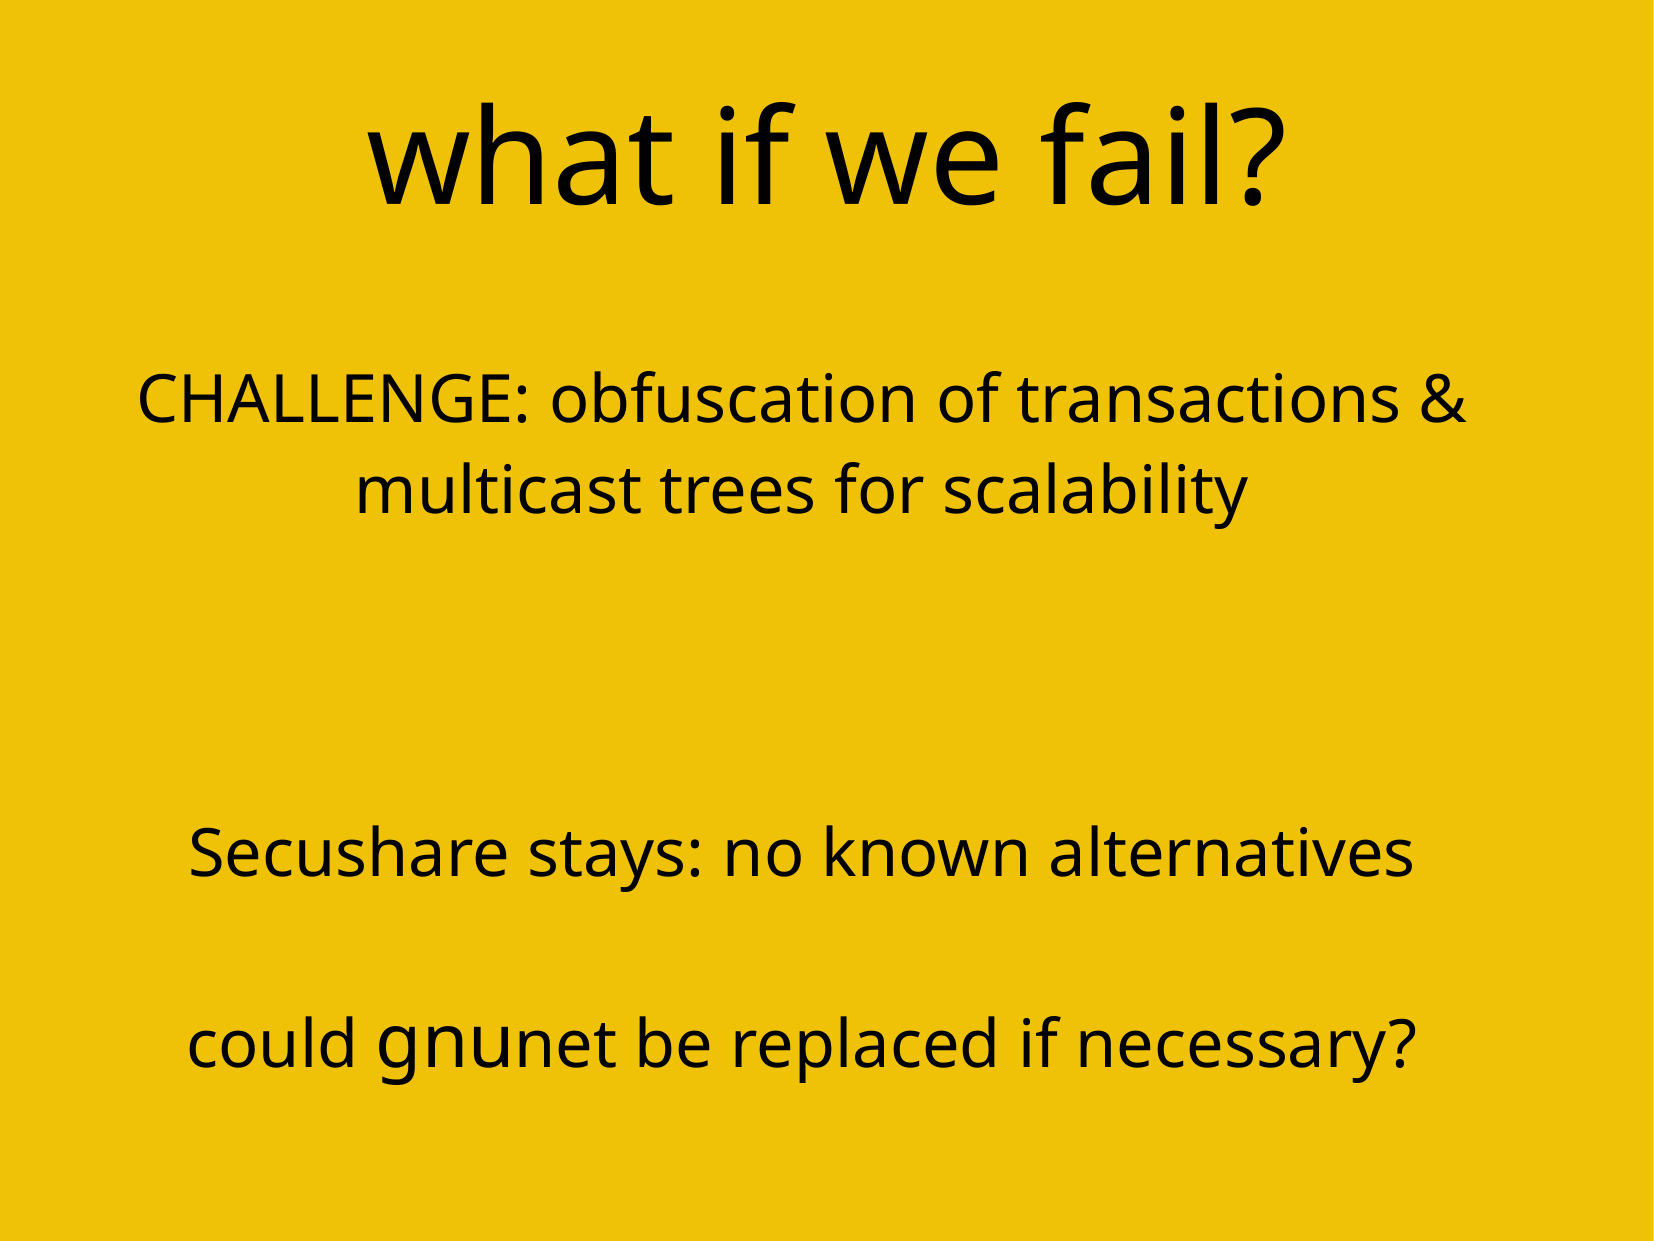

# what if we fail?
CHALLENGE: obfuscation of transactions &
multicast trees for scalability
Secushare stays: no known alternatives
could gnunet be replaced if necessary?